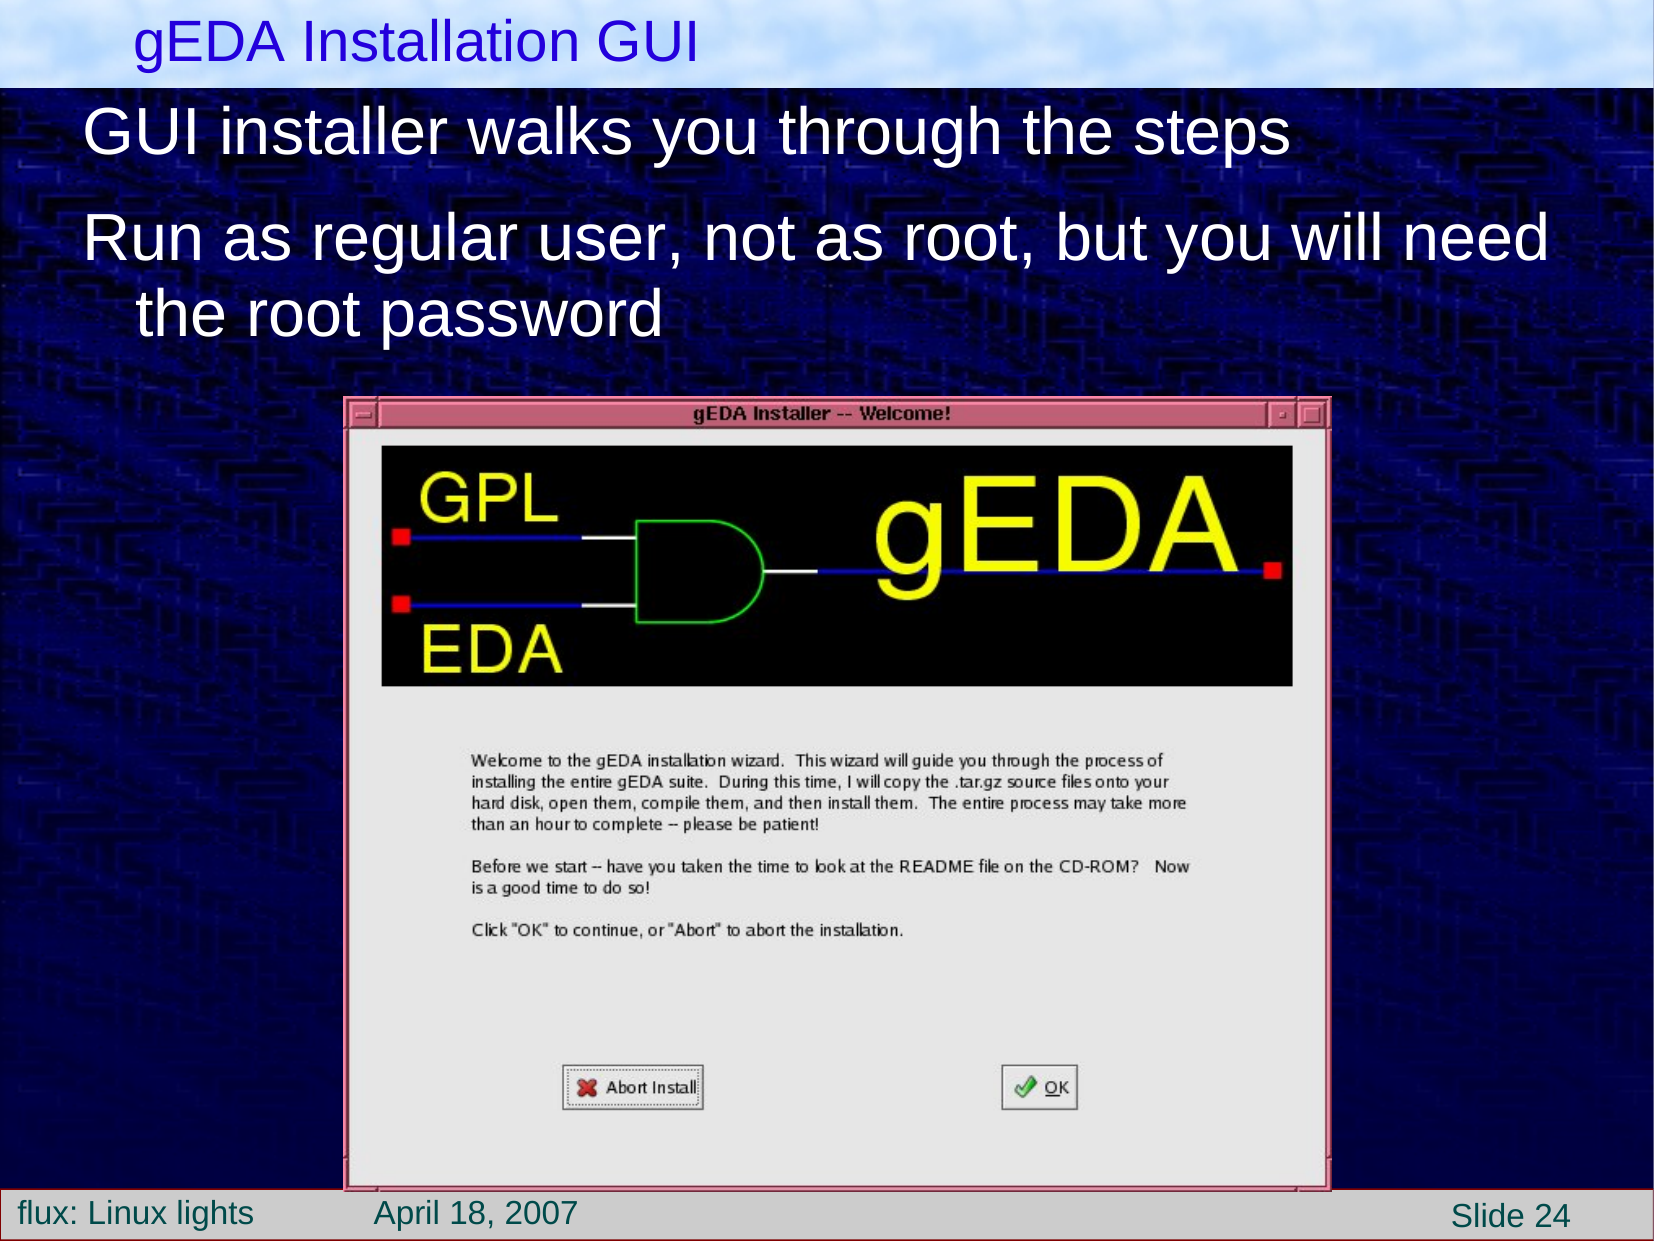

gEDA Installation GUI
# GUI installer walks you through the steps
Run as regular user, not as root, but you will need the root password
flux: Linux lights	April 18, 2007
Slide